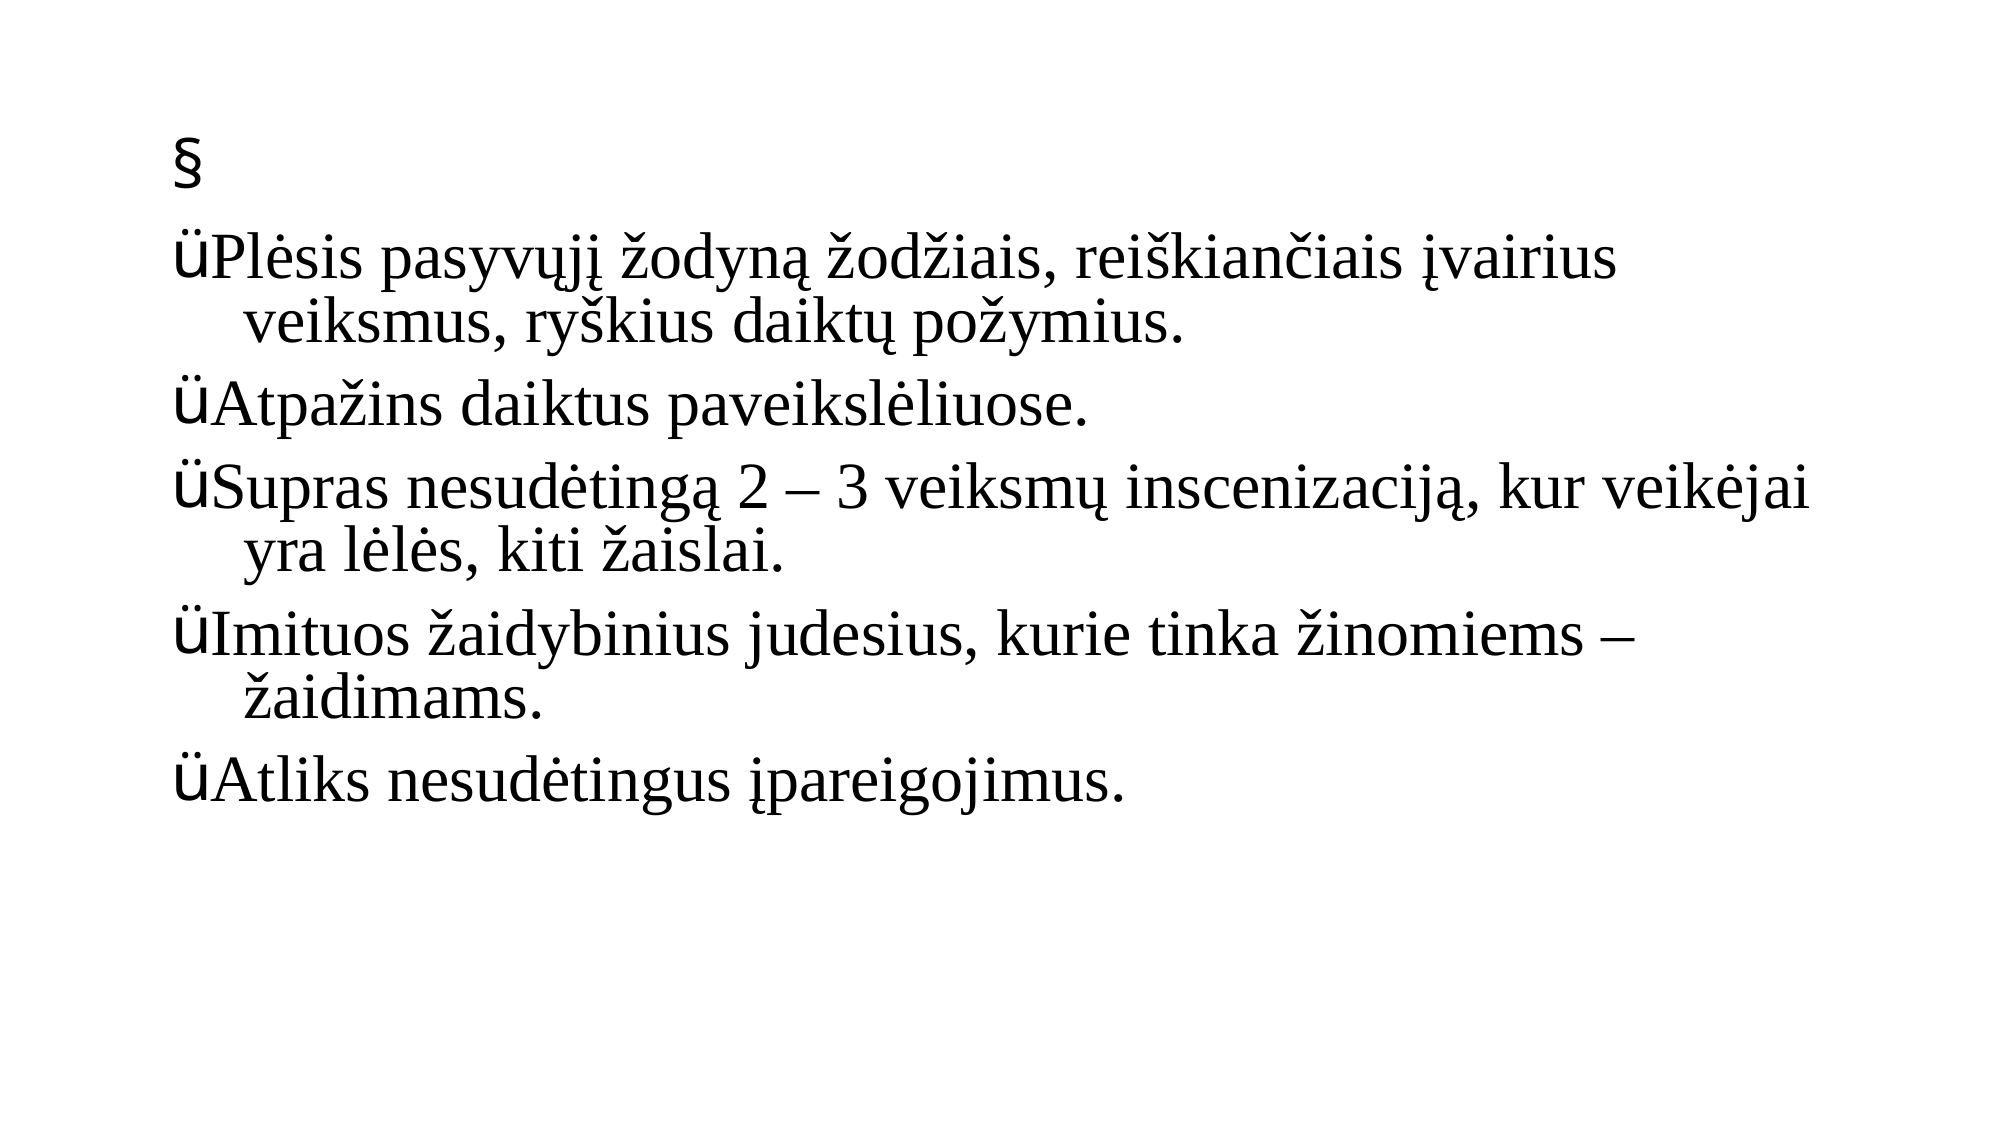

# Plėsis pasyvųjį žodyną žodžiais, reiškiančiais įvairius veiksmus, ryškius daiktų požymius.
Atpažins daiktus paveikslėliuose.
Supras nesudėtingą 2 – 3 veiksmų inscenizaciją, kur veikėjai yra lėlės, kiti žaislai.
Imituos žaidybinius judesius, kurie tinka žinomiems –žaidimams.
Atliks nesudėtingus įpareigojimus.